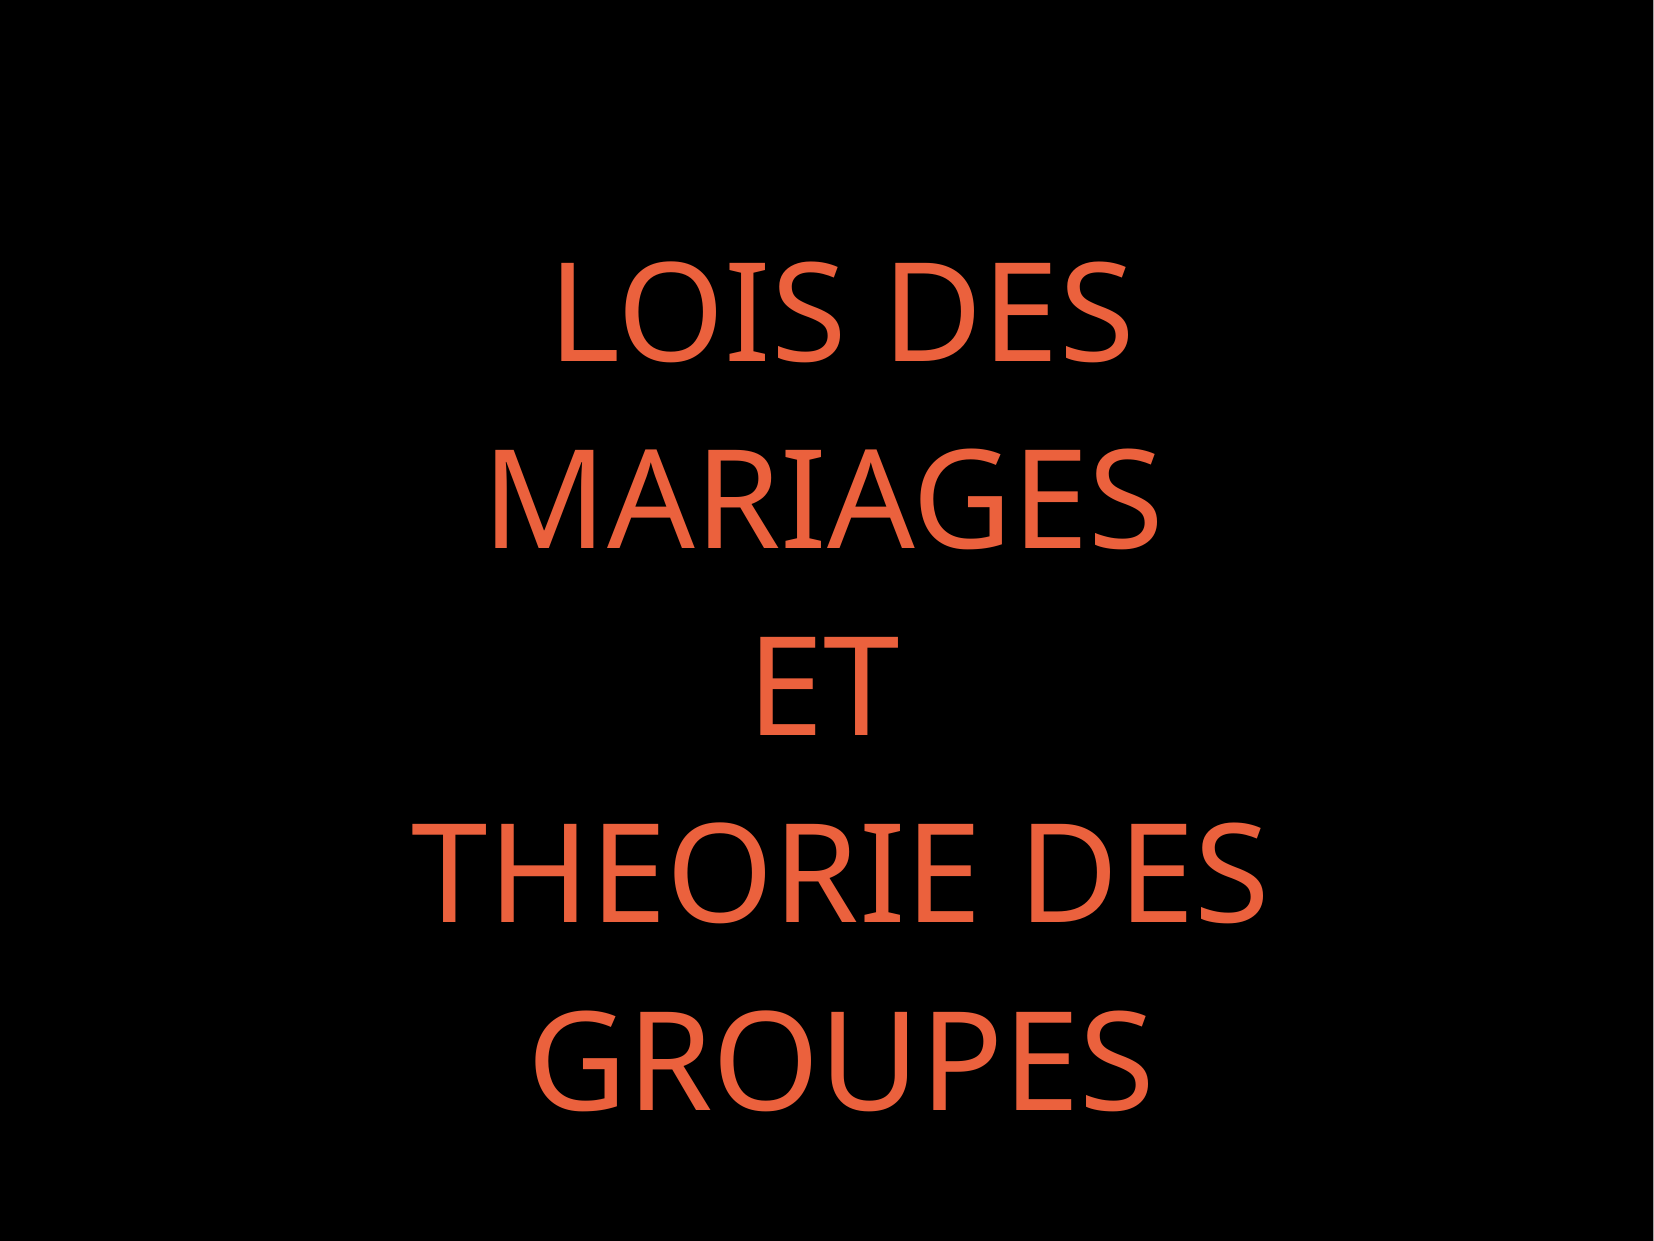

LOIS DES MARIAGES
ET
THEORIE DES GROUPES